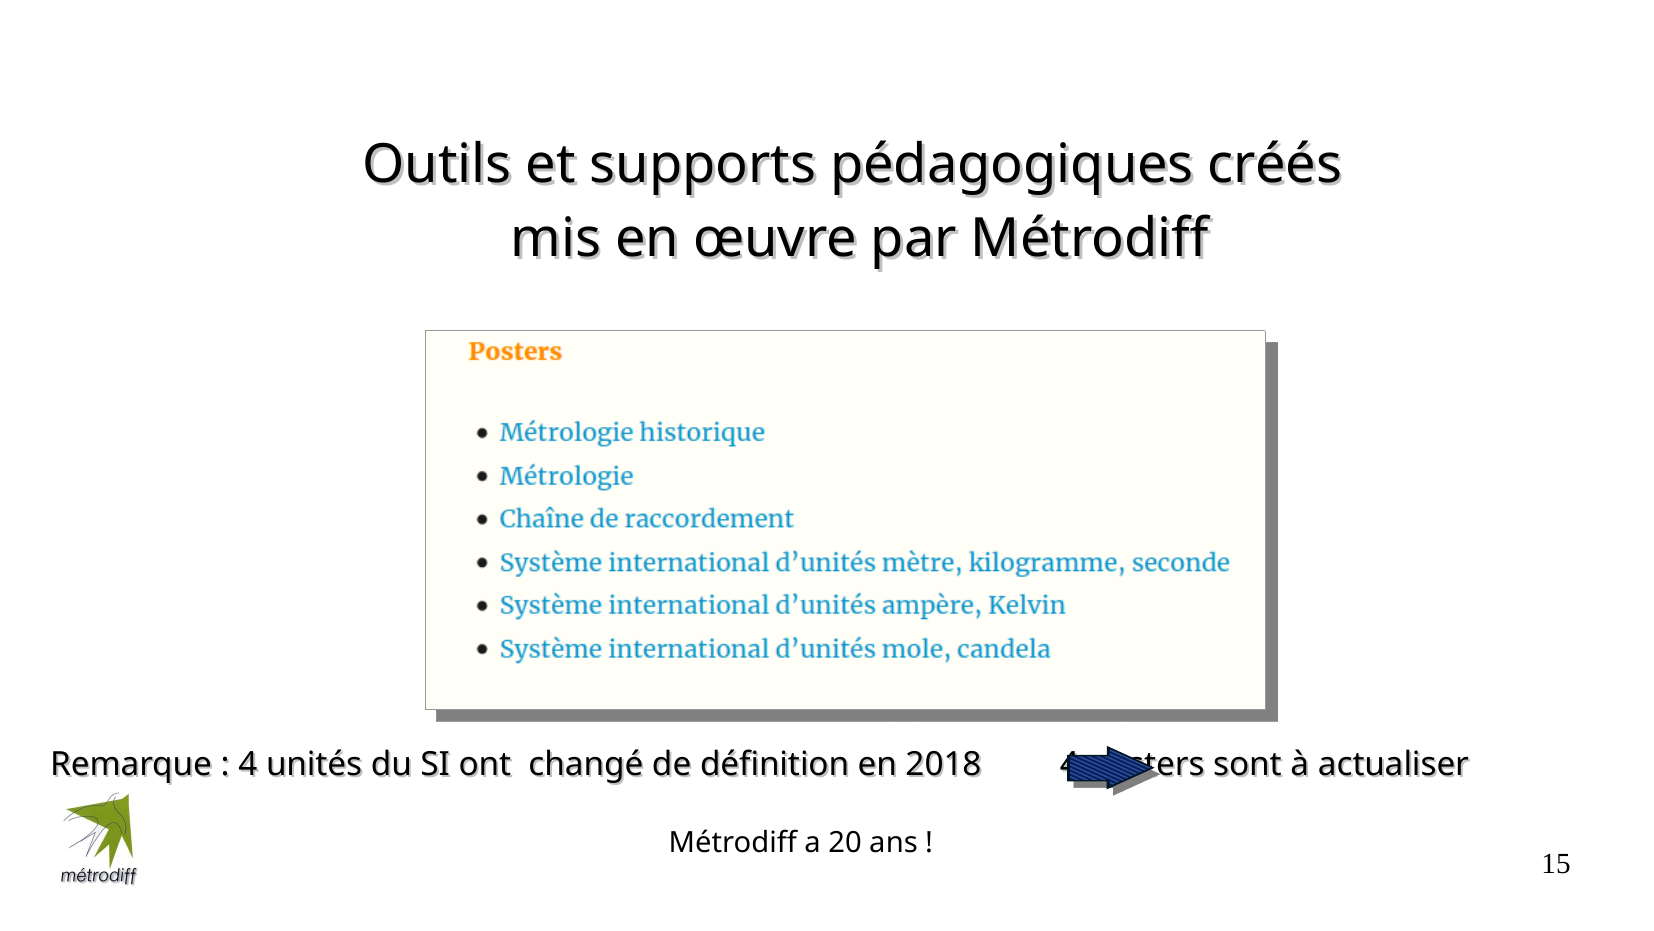

Outils et supports pédagogiques créés
mis en œuvre par Métrodiff
Remarque : 4 unités du SI ont changé de définition en 2018 4 posters sont à actualiser
 Métrodiff a 20 ans !
15